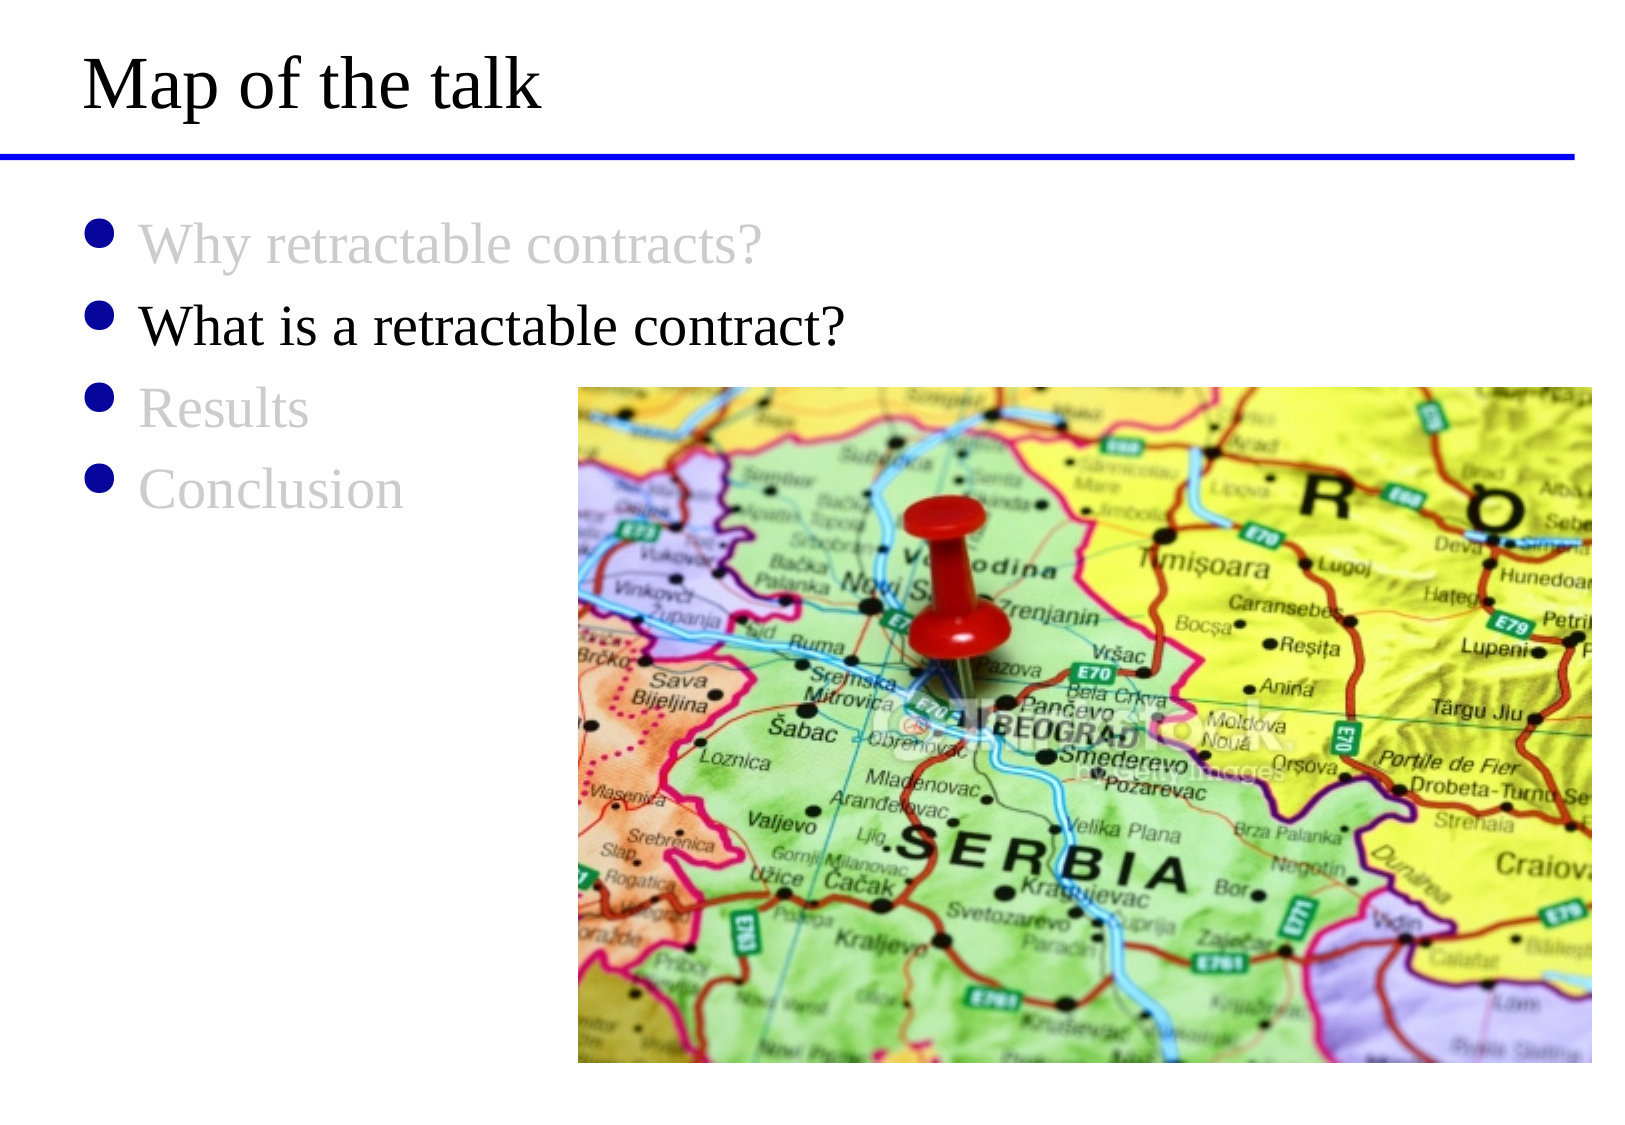

# Map of the talk
Why retractable contracts?
What is a retractable contract?
Results
Conclusion